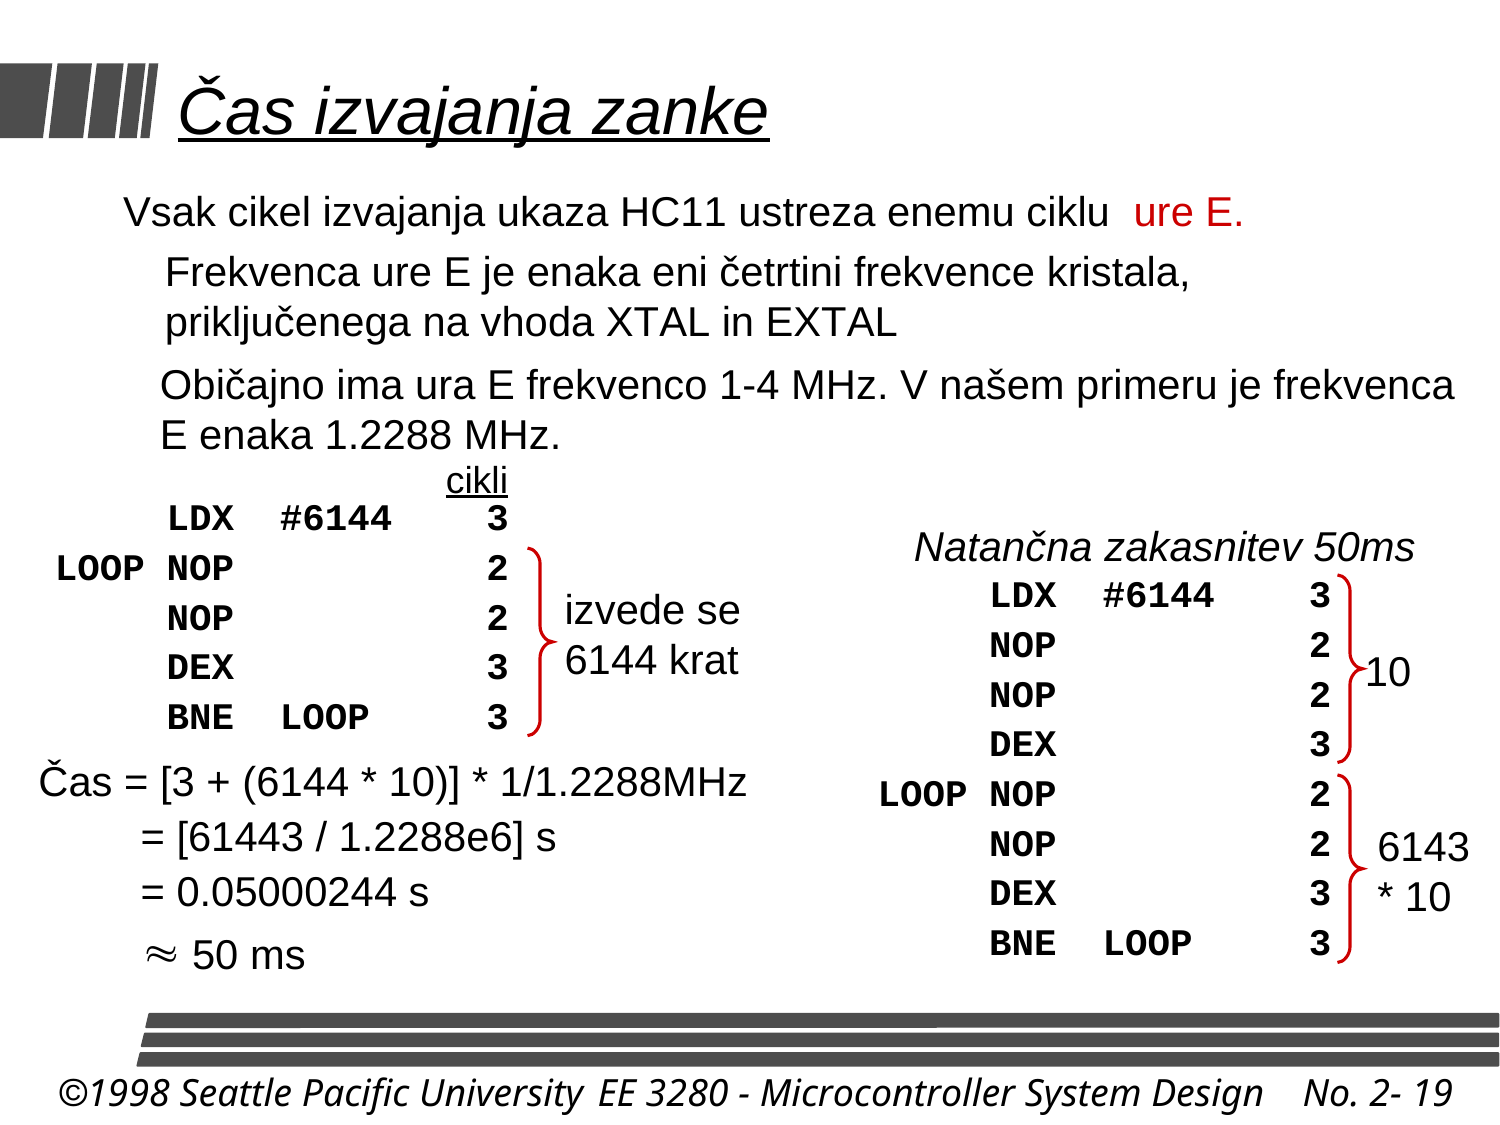

# Čas izvajanja zanke
Vsak cikel izvajanja ukaza HC11 ustreza enemu ciklu ure E.
Frekvenca ure E je enaka eni četrtini frekvence kristala, priključenega na vhoda XTAL in EXTAL
Običajno ima ura E frekvenco 1-4 MHz. V našem primeru je frekvenca E enaka 1.2288 MHz.
cikli
	LDX	#6144	3
LOOP	NOP		2
	NOP		2
	DEX		3
	BNE	LOOP	3
Natančna zakasnitev 50ms
	LDX	#6144	3
	NOP		2
	NOP		2
	DEX		3
LOOP	NOP		2
	NOP		2
	DEX		3
	BNE	LOOP	3
10
6143 * 10
izvede se 6144 krat
Čas = [3 + (6144 * 10)] * 1/1.2288MHz
	= [61443 / 1.2288e6] s
	= 0.05000244 s
	 50 ms